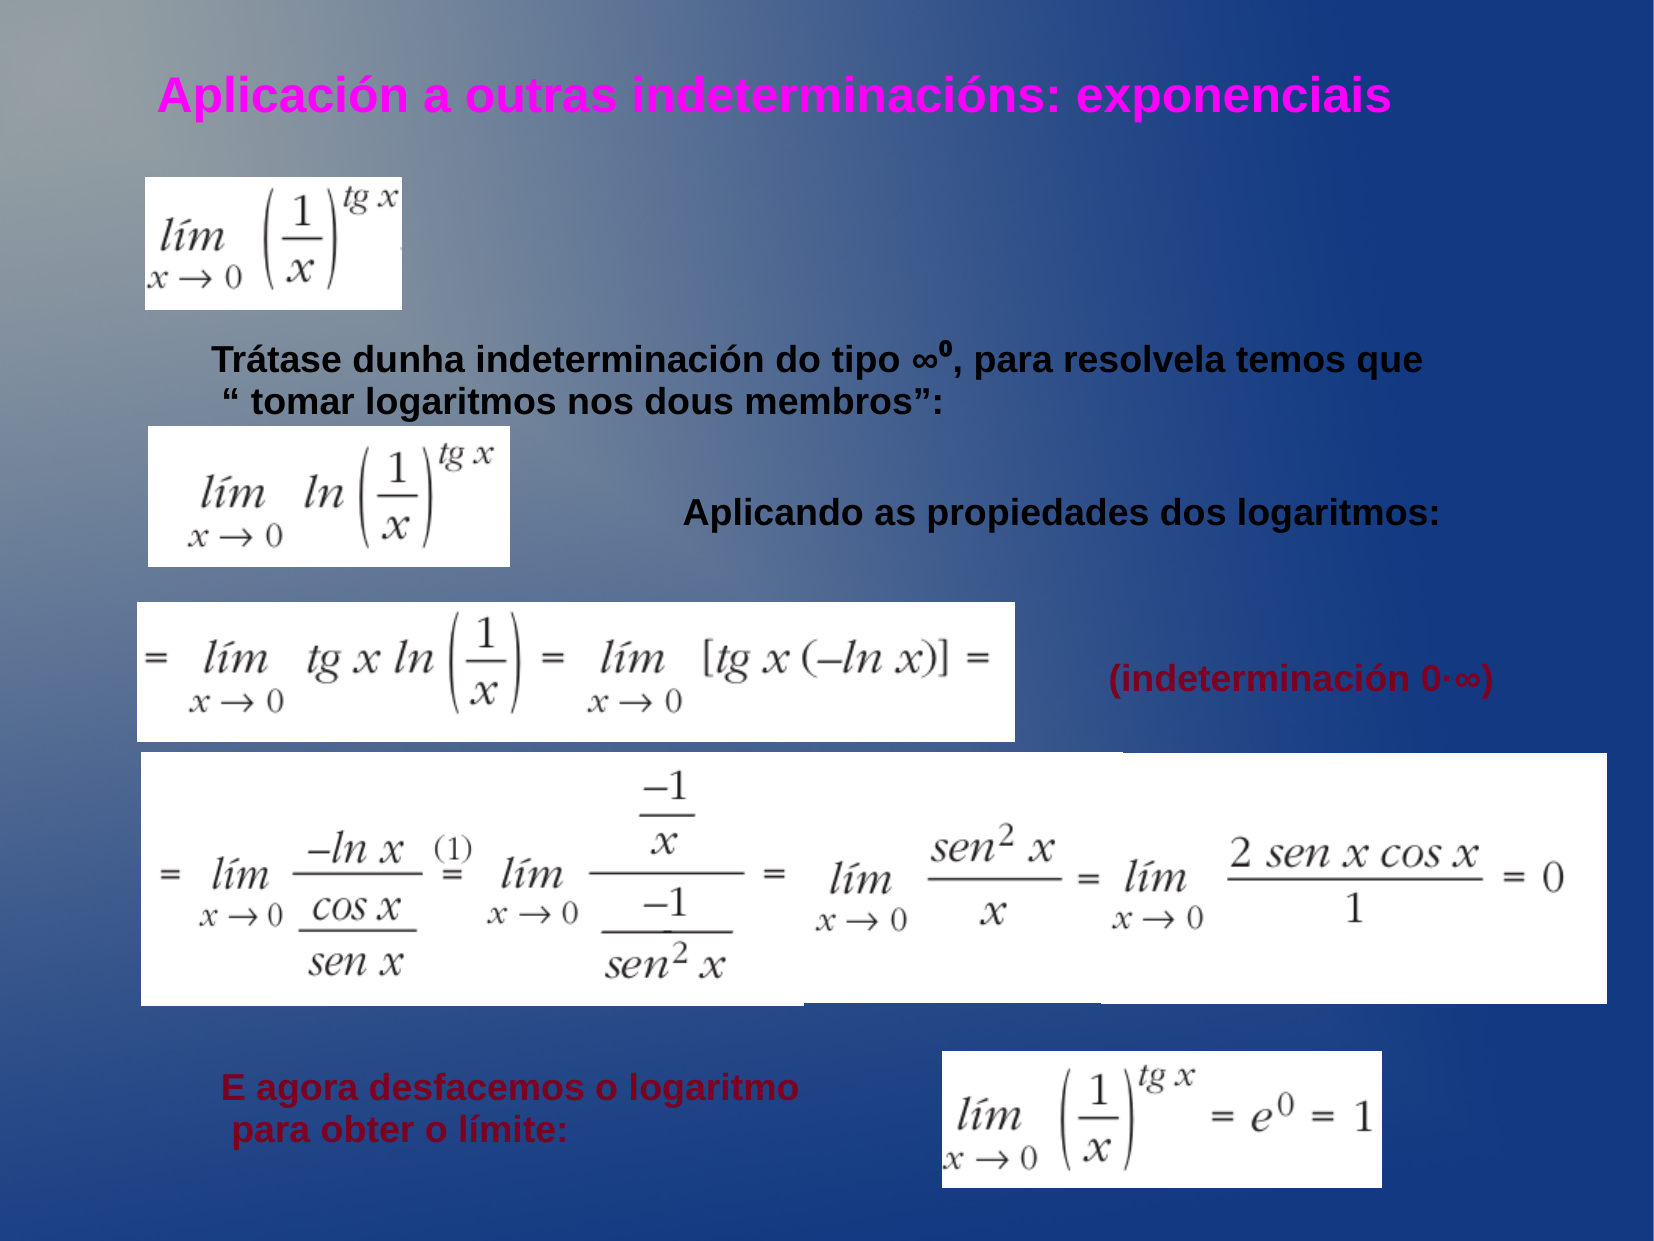

Aplicación a outras indeterminacións: exponenciais
Trátase dunha indeterminación do tipo ∞⁰, para resolvela temos que
 “ tomar logaritmos nos dous membros”:
Aplicando as propiedades dos logaritmos:
(indeterminación 0·∞)
E agora desfacemos o logaritmo
 para obter o límite: